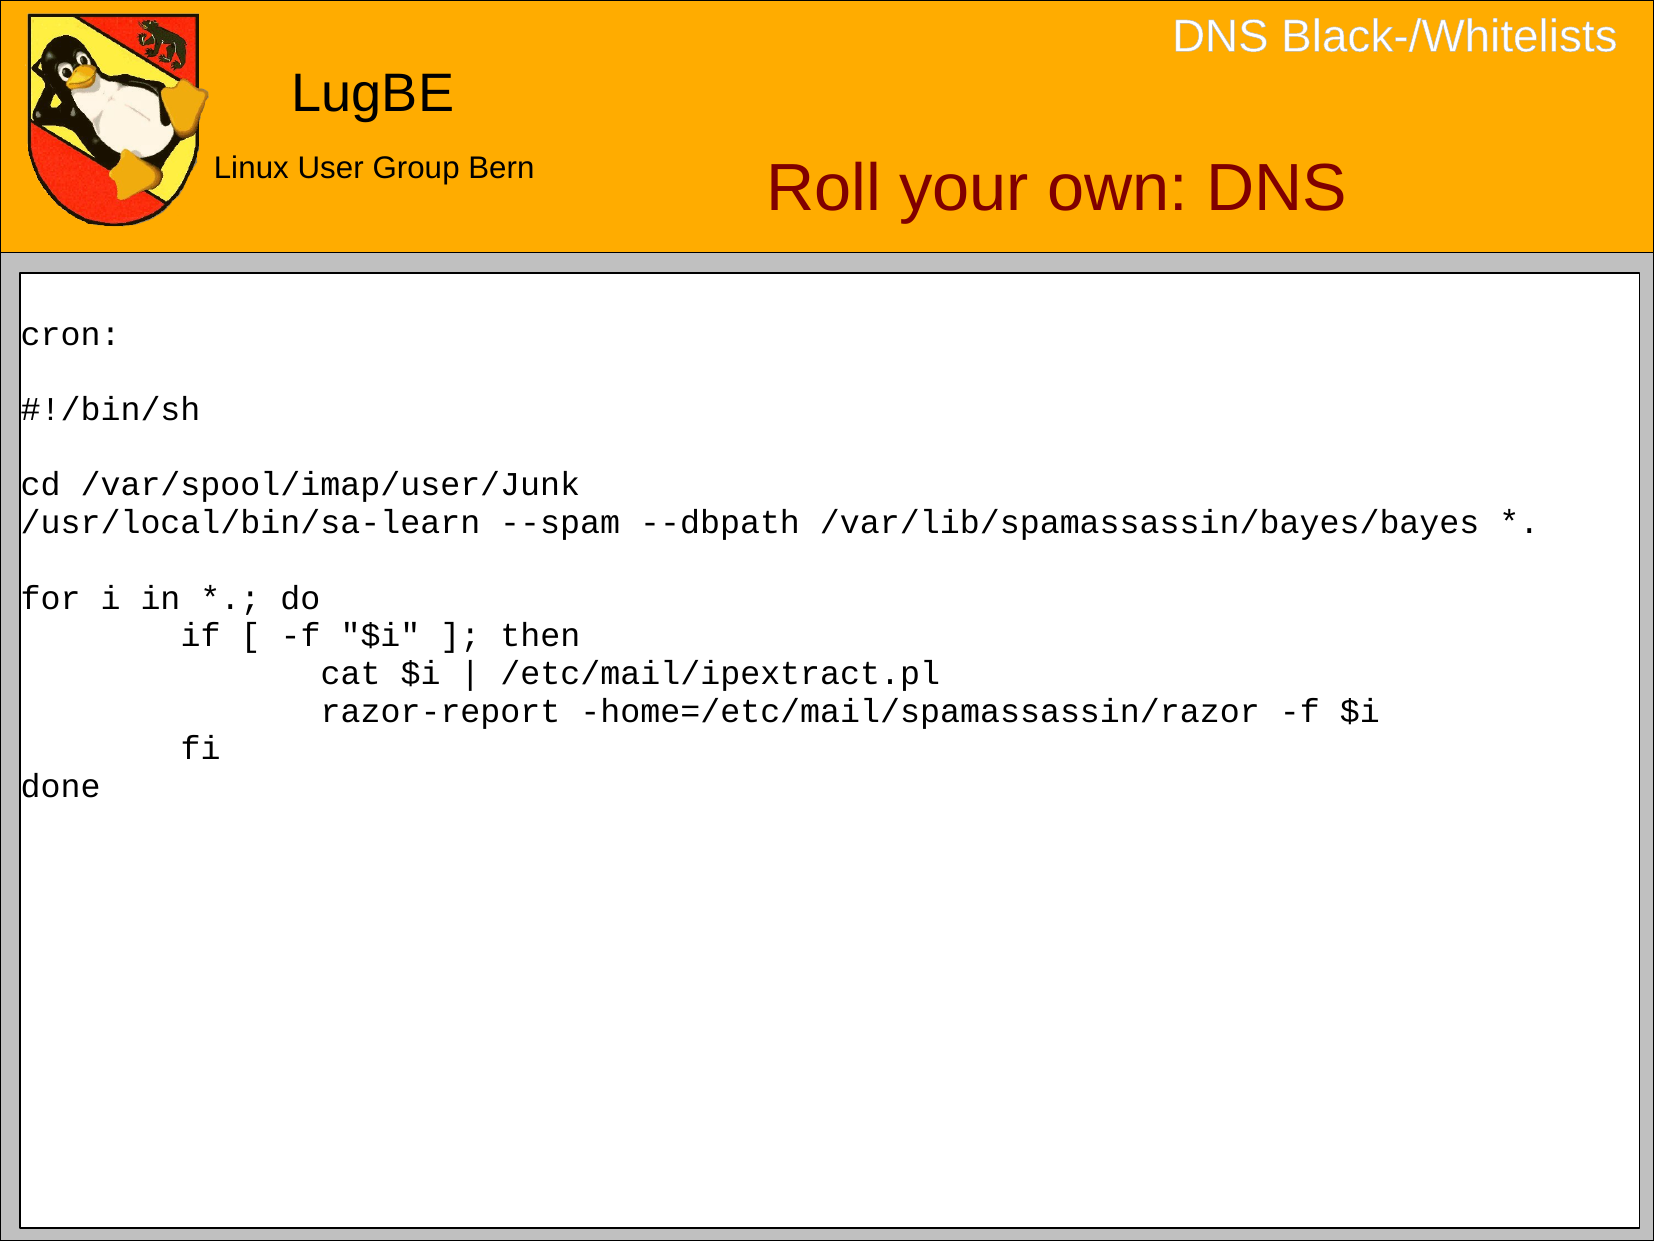

Roll your own: DNS
cron:
#!/bin/sh
cd /var/spool/imap/user/Junk
/usr/local/bin/sa-learn --spam --dbpath /var/lib/spamassassin/bayes/bayes *.
for i in *.; do
 if [ -f "$i" ]; then
 cat $i | /etc/mail/ipextract.pl
 razor-report -home=/etc/mail/spamassassin/razor -f $i
 fi
done